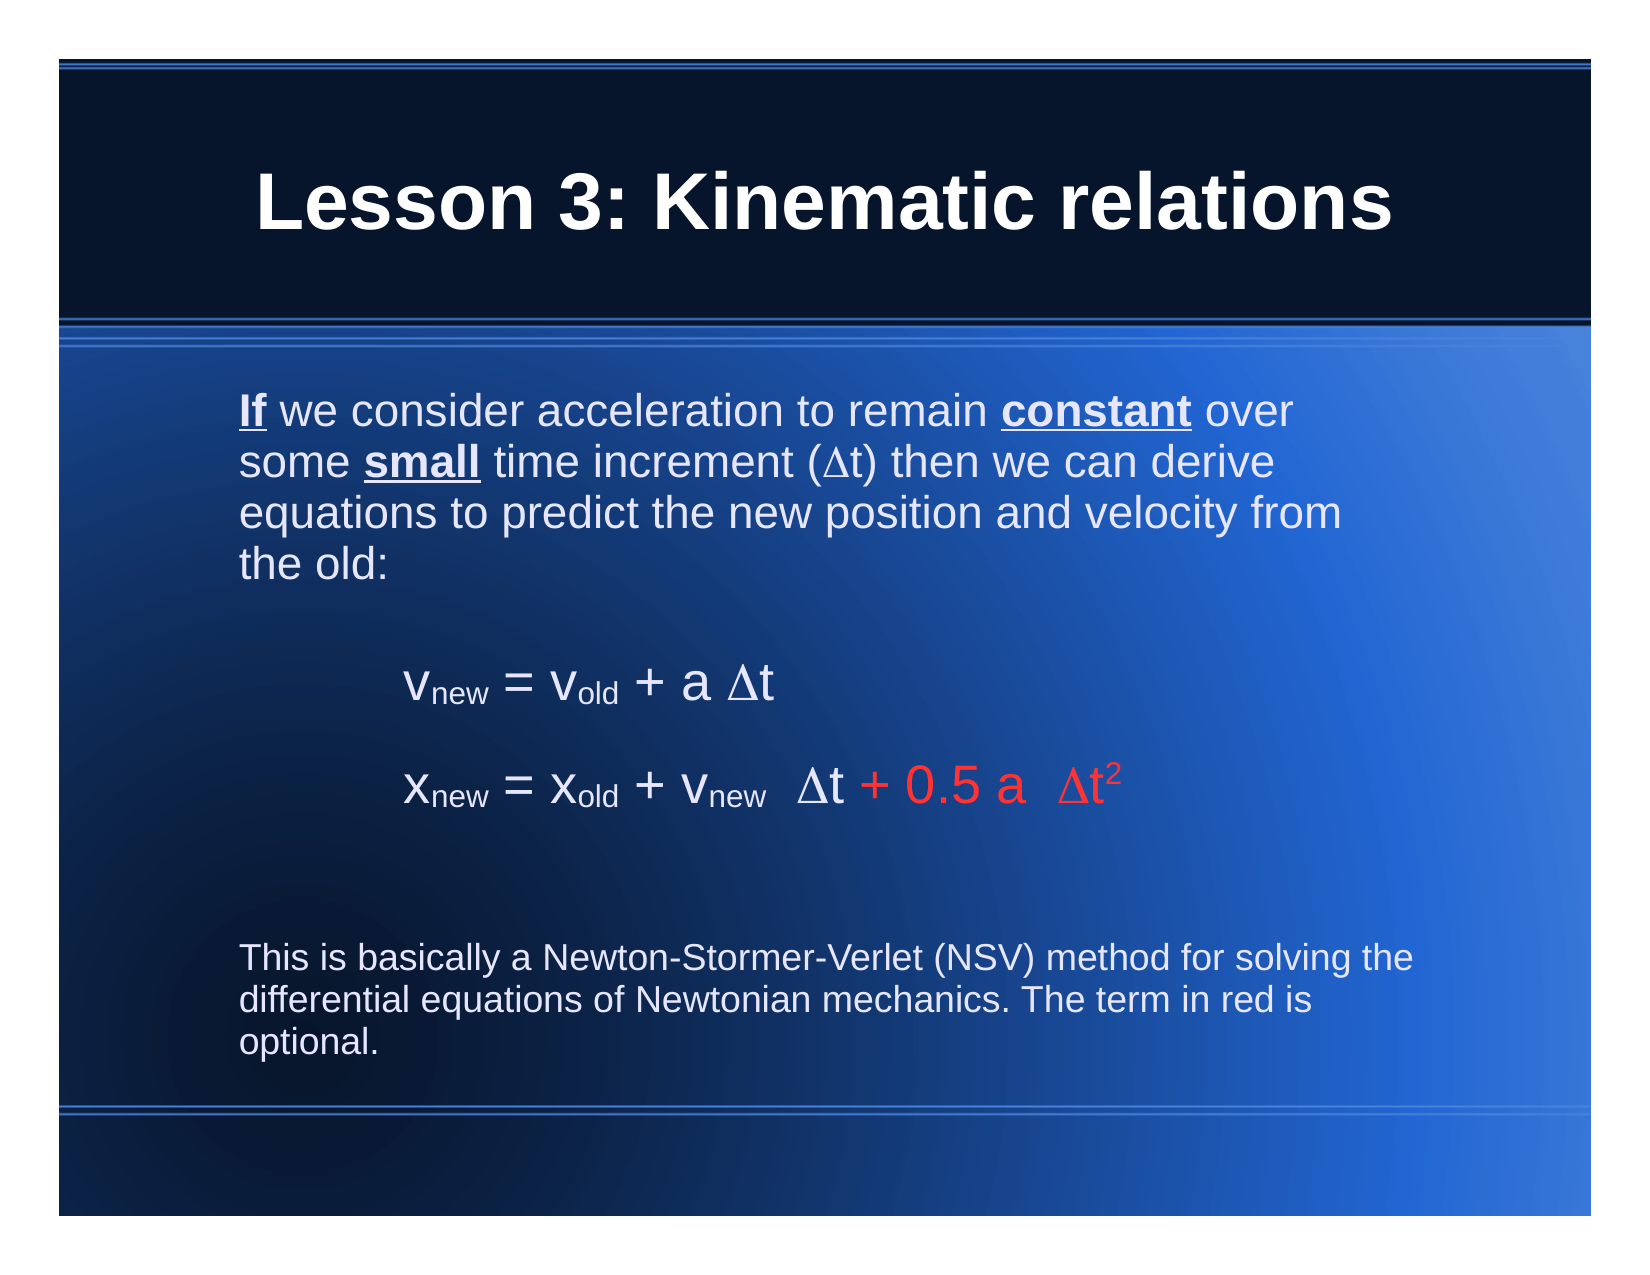

# Lesson 3: Kinematic relations
If we consider acceleration to remain constant over some small time increment (Δt) then we can derive equations to predict the new position and velocity from the old:
vnew = vold + a Δt
xnew = xold + vnew Δt + 0.5 a Δt2
This is basically a Newton-Stormer-Verlet (NSV) method for solving the differential equations of Newtonian mechanics. The term in red is optional.